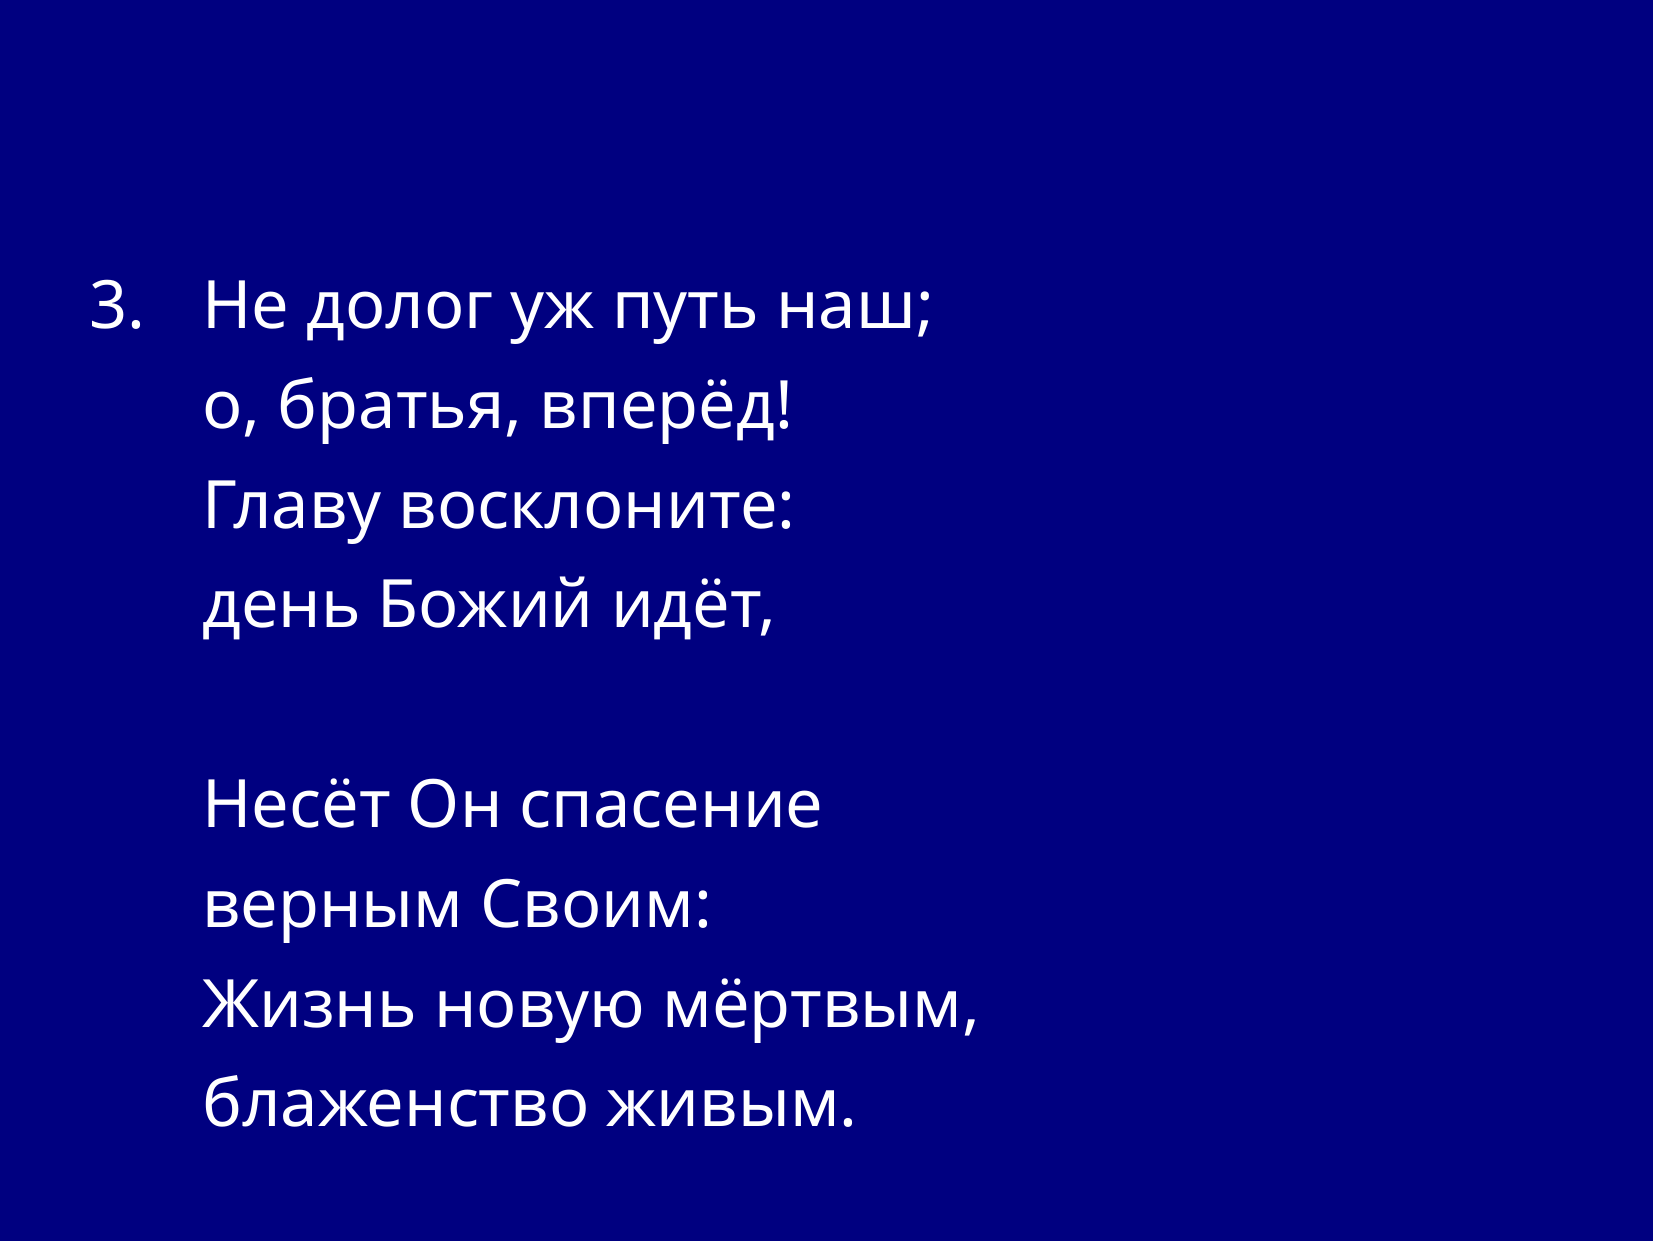

3.	Не долог уж путь наш;
	о, братья, вперёд!
	Главу восклоните:
	день Божий идёт,
	Несёт Он спасение
	верным Своим:
	Жизнь новую мёртвым,
	блаженство живым.